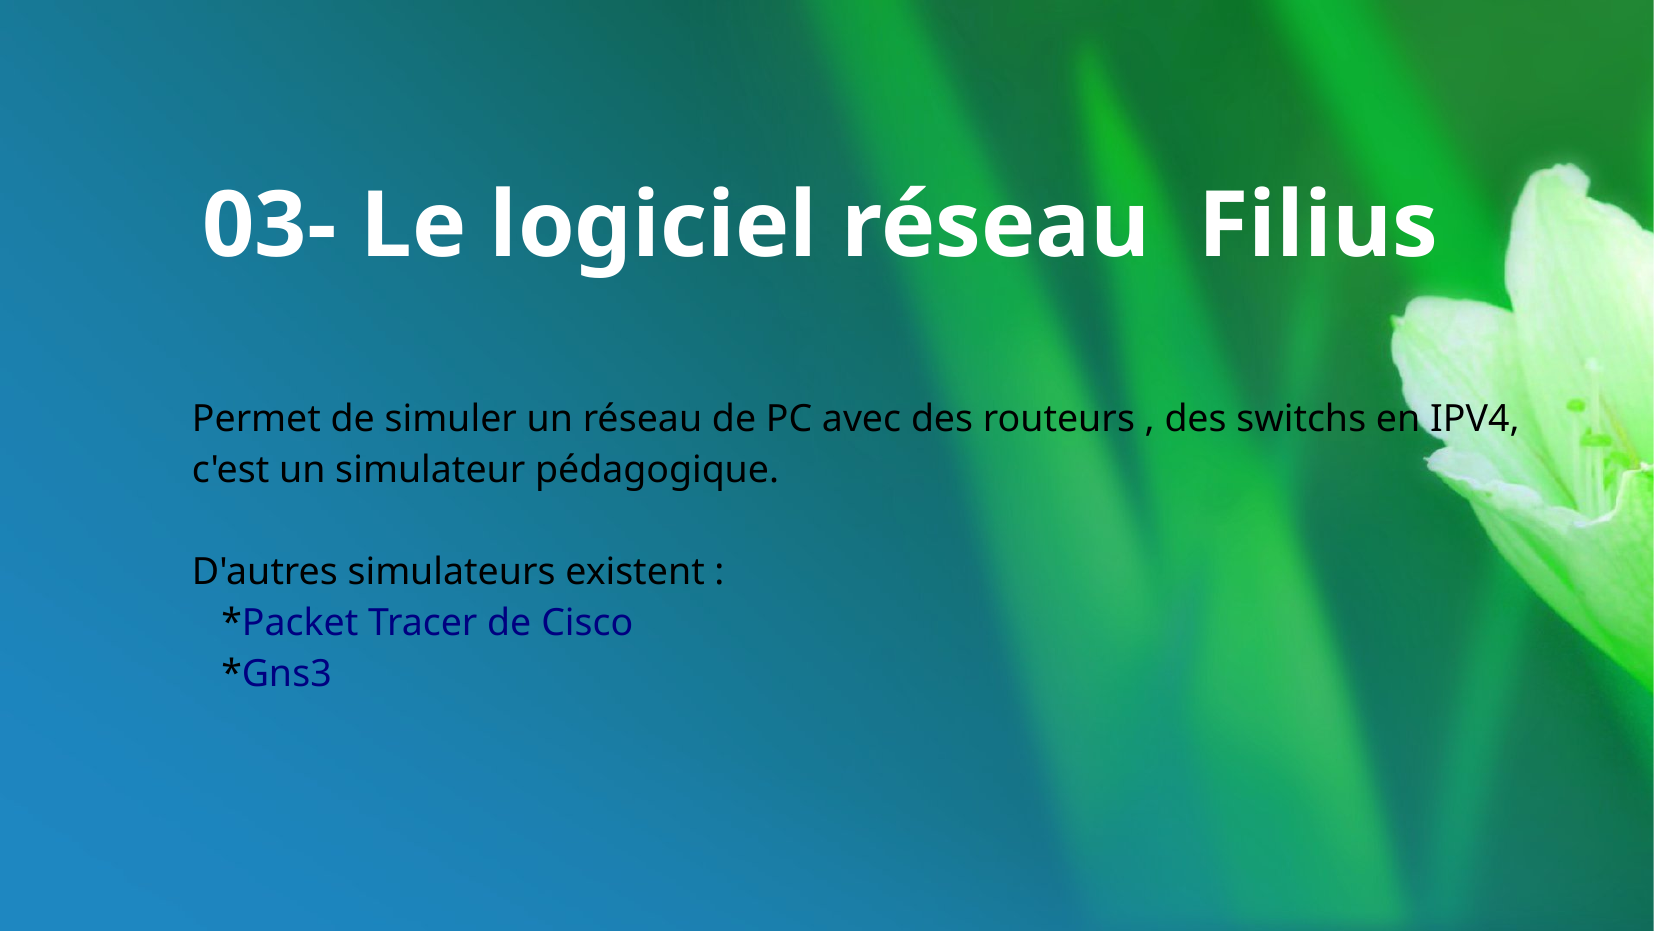

# 03- Le logiciel réseau Filius
Permet de simuler un réseau de PC avec des routeurs , des switchs en IPV4,
c'est un simulateur pédagogique.
D'autres simulateurs existent :
 *Packet Tracer de Cisco
 *Gns3